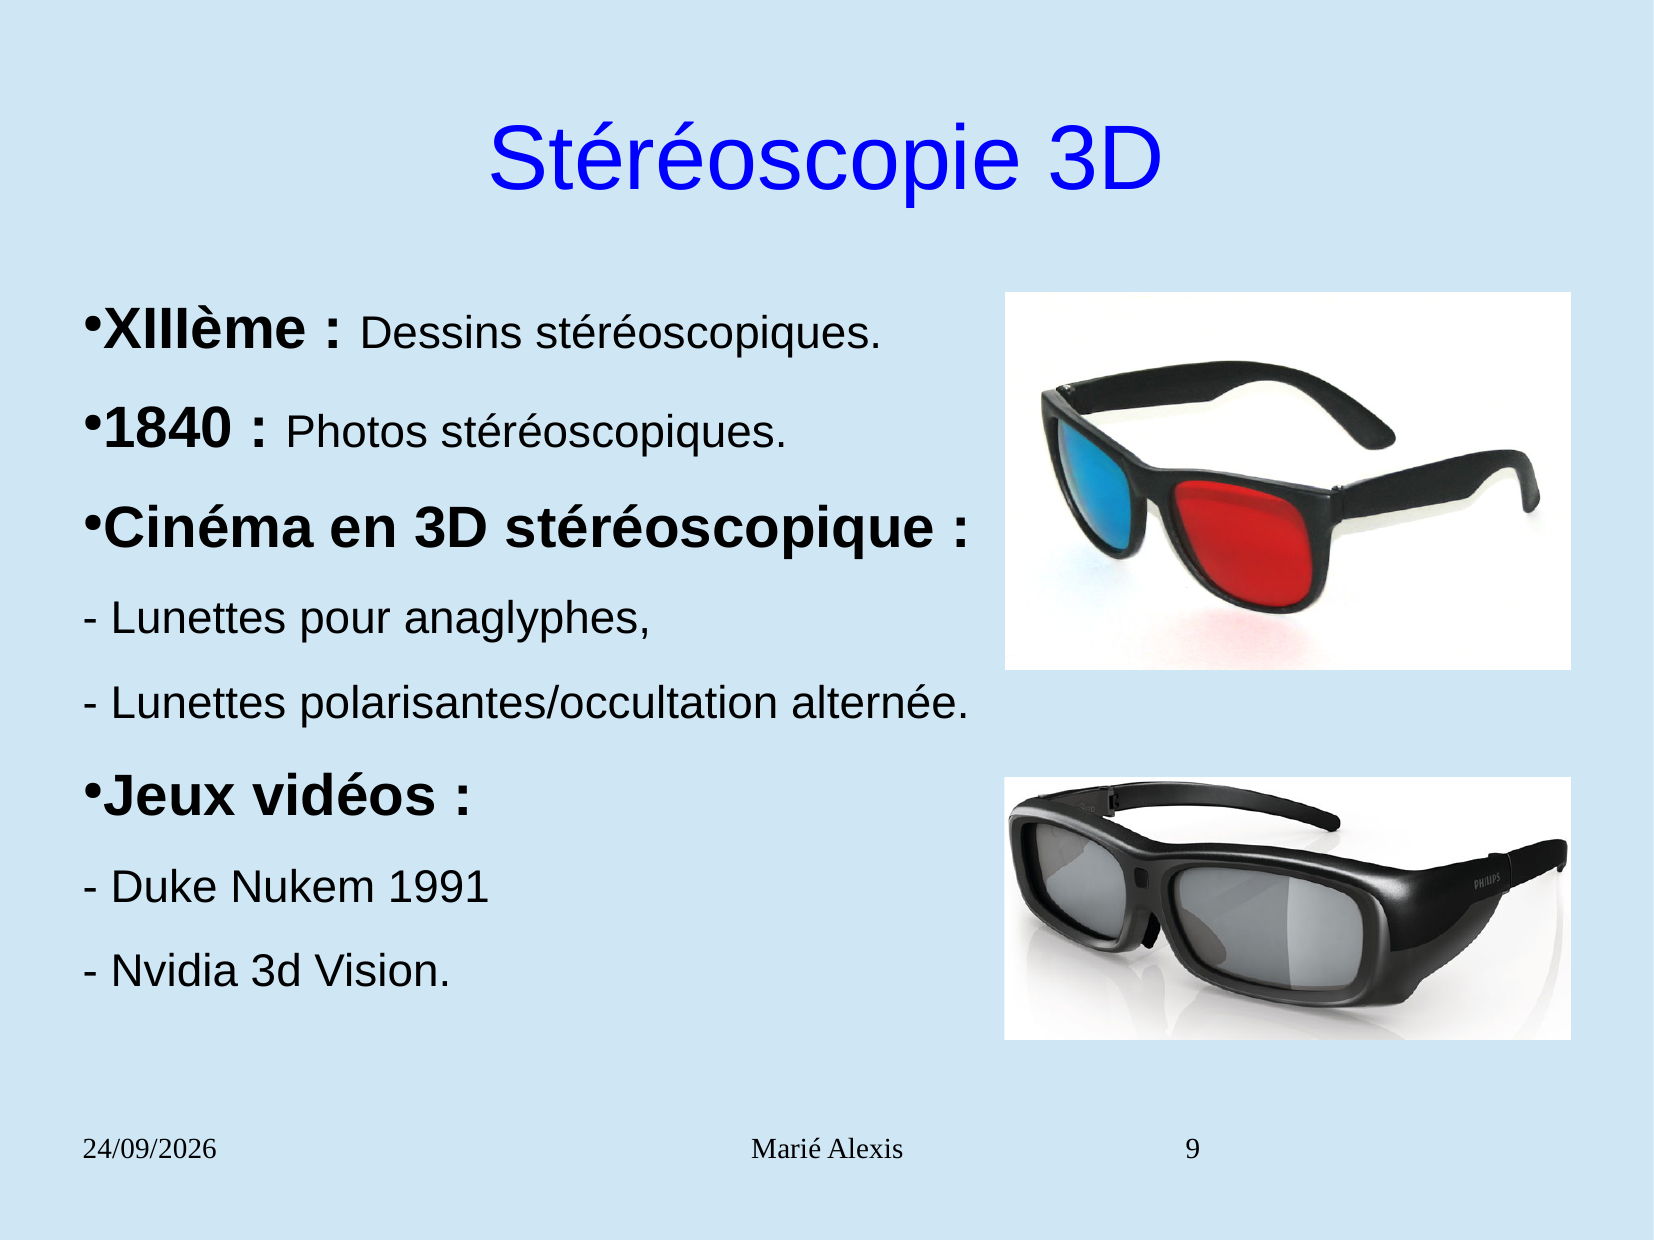

# Stéréoscopie 3D
XIIIème : Dessins stéréoscopiques.
1840 : Photos stéréoscopiques.
Cinéma en 3D stéréoscopique :
- Lunettes pour anaglyphes,
- Lunettes polarisantes/occultation alternée.
Jeux vidéos :
- Duke Nukem 1991
- Nvidia 3d Vision.
Marié Alexis